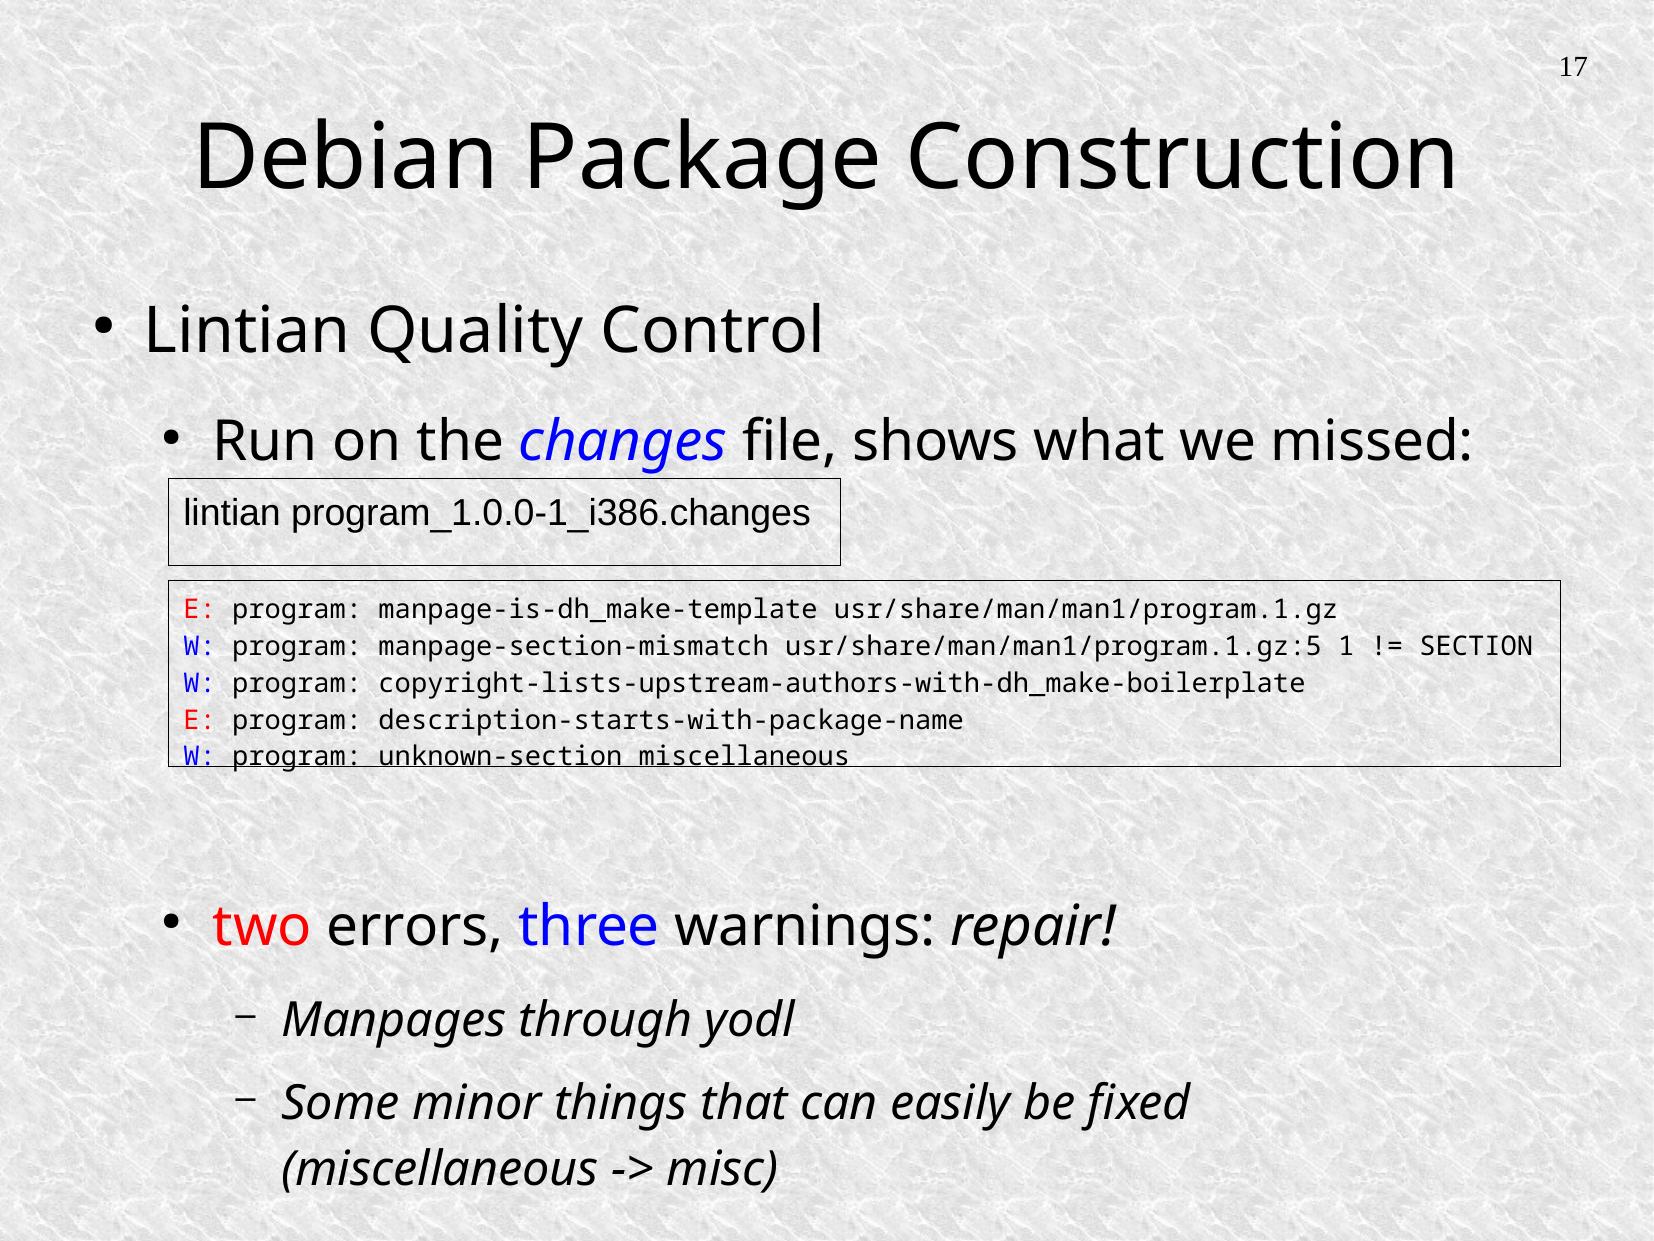

17
# Debian Package Construction
Lintian Quality Control
Run on the changes file, shows what we missed:
two errors, three warnings: repair!
Manpages through yodl
Some minor things that can easily be fixed
(miscellaneous -> misc)
lintian program_1.0.0-1_i386.changes
E: program: manpage-is-dh_make-template usr/share/man/man1/program.1.gz
W: program: manpage-section-mismatch usr/share/man/man1/program.1.gz:5 1 != SECTION
W: program: copyright-lists-upstream-authors-with-dh_make-boilerplate
E: program: description-starts-with-package-name
W: program: unknown-section miscellaneous